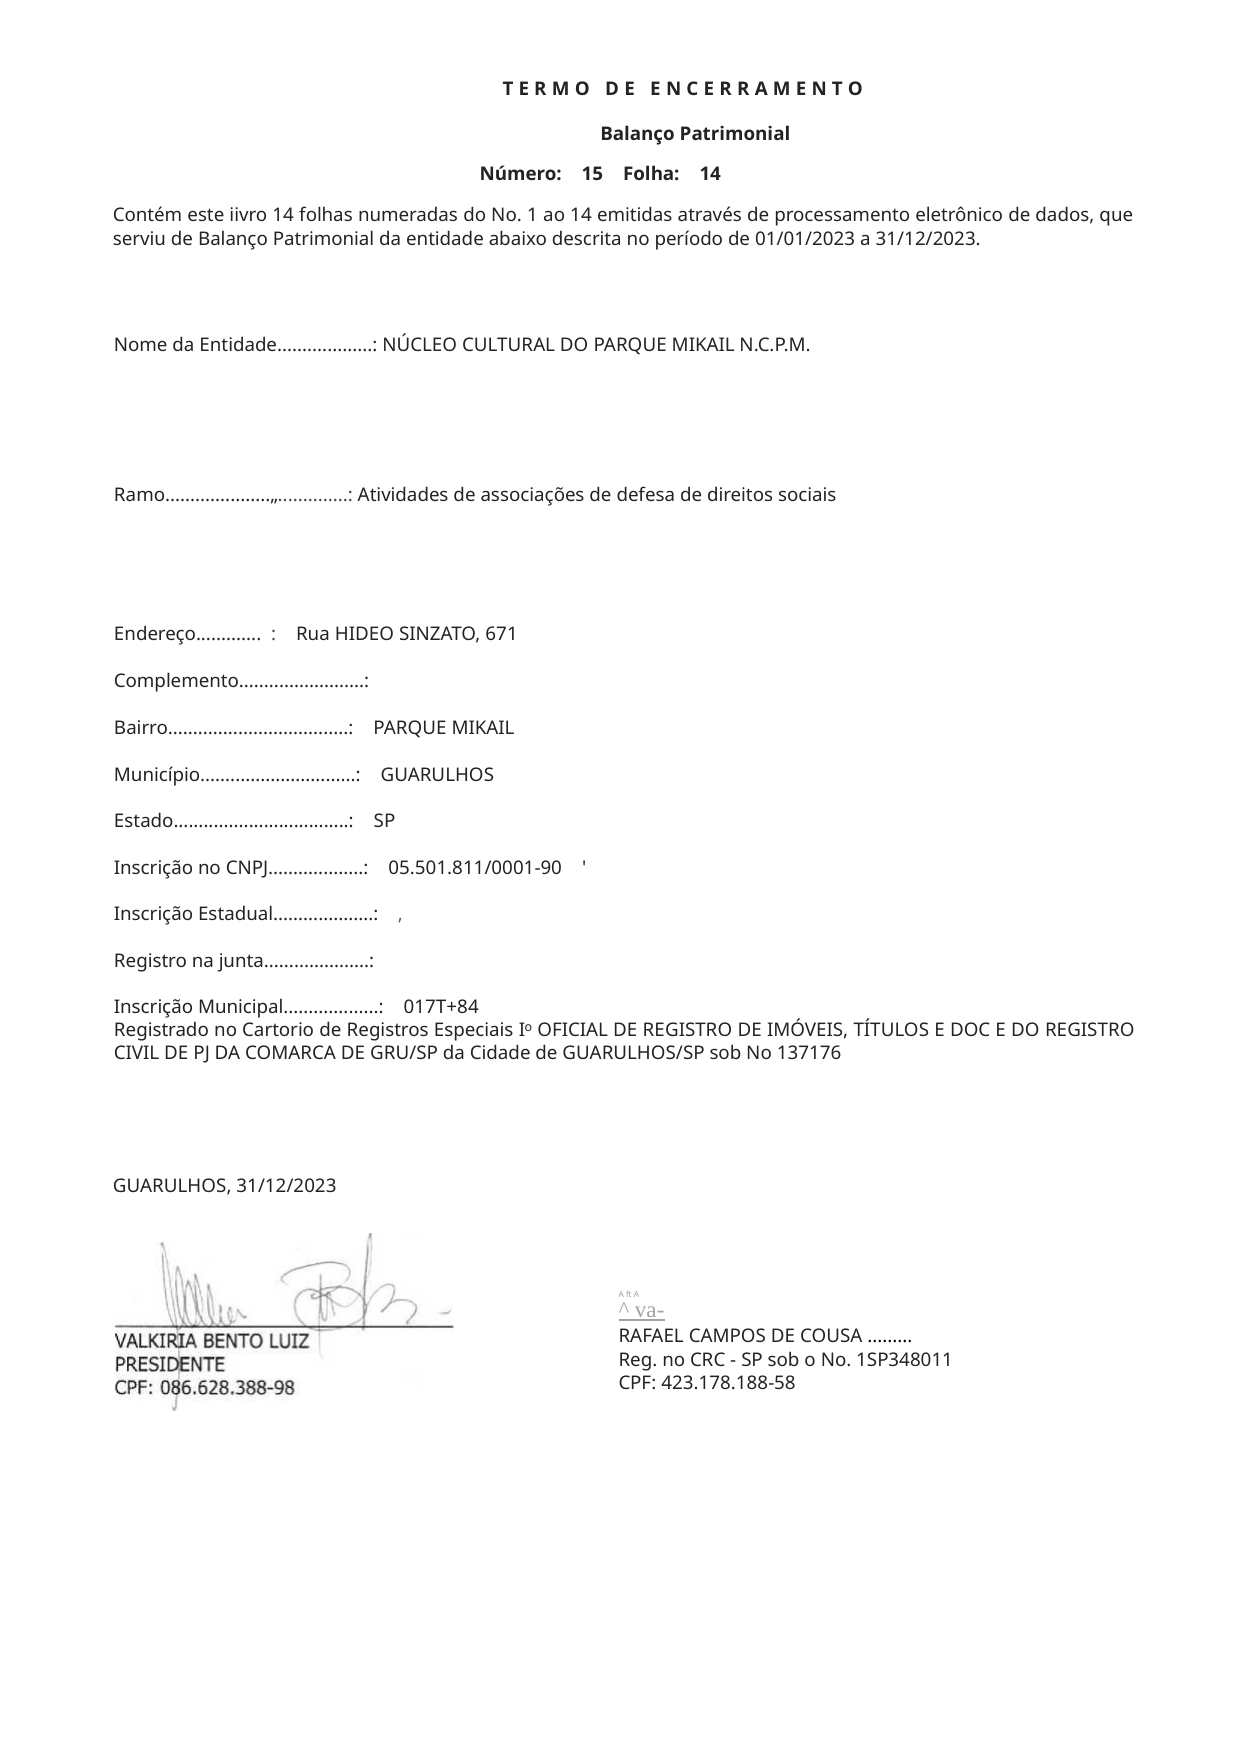

TERMO DE ENCERRAMENTO
Balanço Patrimonial
Número: 15 Folha: 14
Contém este iivro 14 folhas numeradas do No. 1 ao 14 emitidas através de processamento eletrônico de dados, que serviu de Balanço Patrimonial da entidade abaixo descrita no período de 01/01/2023 a 31/12/2023.
Nome da Entidade...................: NÚCLEO CULTURAL DO PARQUE MIKAIL N.C.P.M.
Ramo.....................„..............: Atividades de associações de defesa de direitos sociais
Endereço............. : Rua HIDEO SINZATO, 671
Complemento.........................:
Bairro....................................: PARQUE MIKAIL
Município...............................: GUARULHOS
Estado...................................: SP
Inscrição no CNPJ...................: 05.501.811/0001-90 '
Inscrição Estadual....................: ,
Registro na junta.....................:
Inscrição Municipal...................: 017T+84
Registrado no Cartorio de Registros Especiais Io OFICIAL DE REGISTRO DE IMÓVEIS, TÍTULOS E DOC E DO REGISTRO CIVIL DE PJ DA COMARCA DE GRU/SP da Cidade de GUARULHOS/SP sob No 137176
GUARULHOS, 31/12/2023
A ft A
^ va-
RAFAEL CAMPOS DE COUSA .........
Reg. no CRC - SP sob o No. 1SP348011 CPF: 423.178.188-58